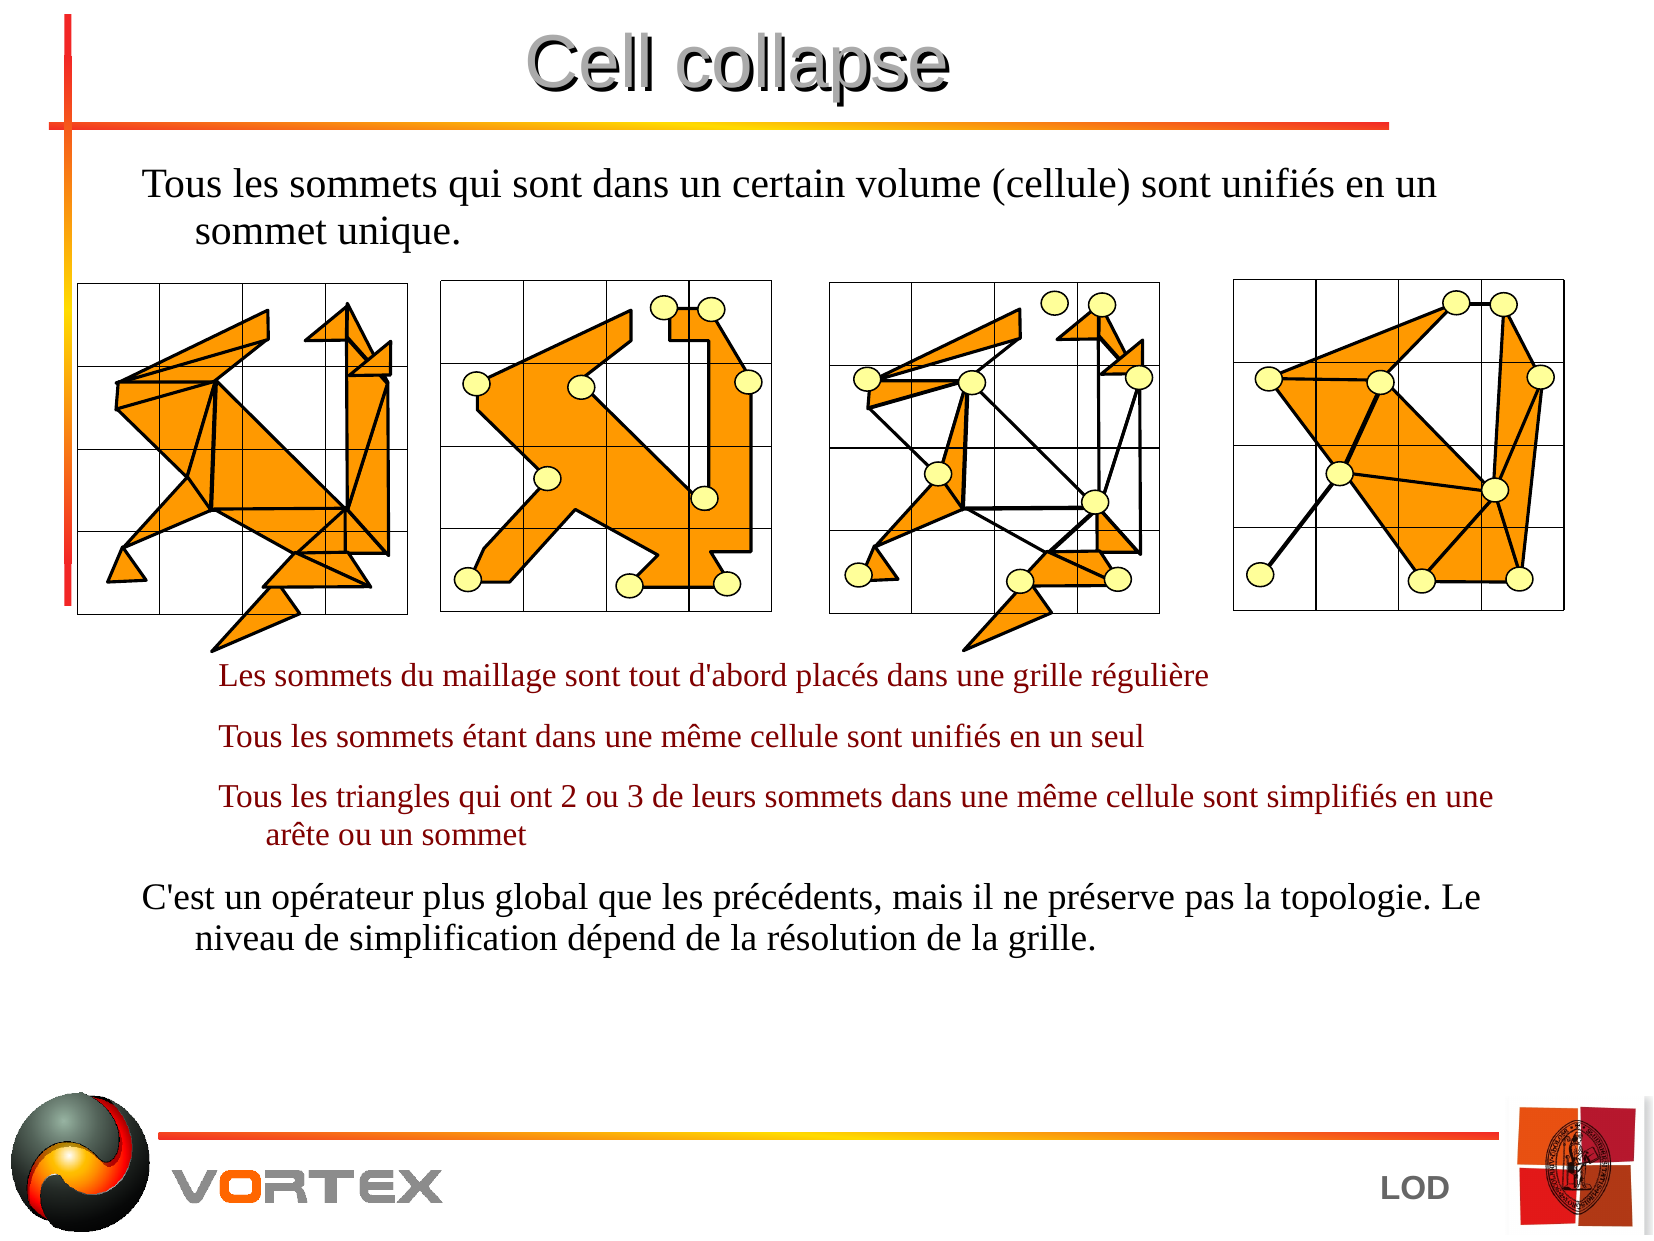

# Cell collapse
Tous les sommets qui sont dans un certain volume (cellule) sont unifiés en un sommet unique.
Les sommets du maillage sont tout d'abord placés dans une grille régulière
Tous les sommets étant dans une même cellule sont unifiés en un seul
Tous les triangles qui ont 2 ou 3 de leurs sommets dans une même cellule sont simplifiés en une arête ou un sommet
C'est un opérateur plus global que les précédents, mais il ne préserve pas la topologie. Le niveau de simplification dépend de la résolution de la grille.